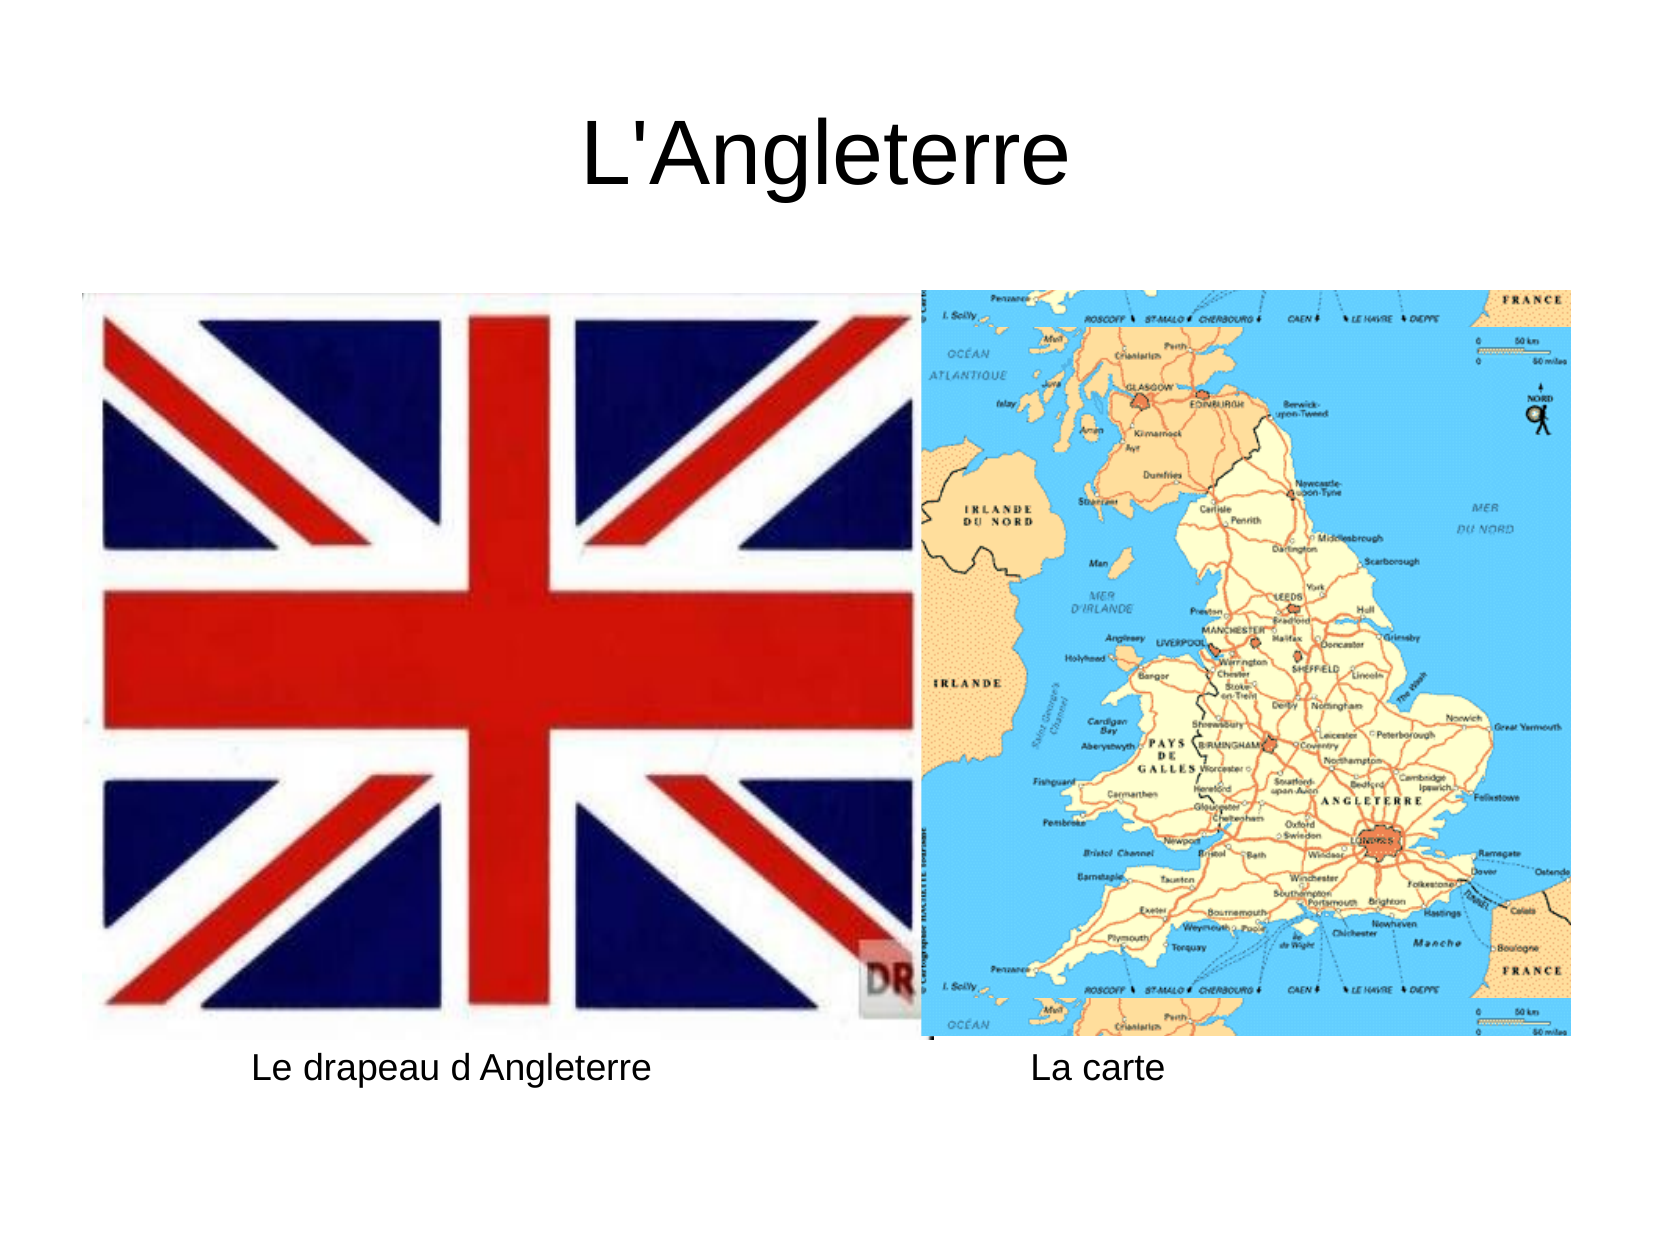

# L'Angleterre
Le drapeau d Angleterre
La carte